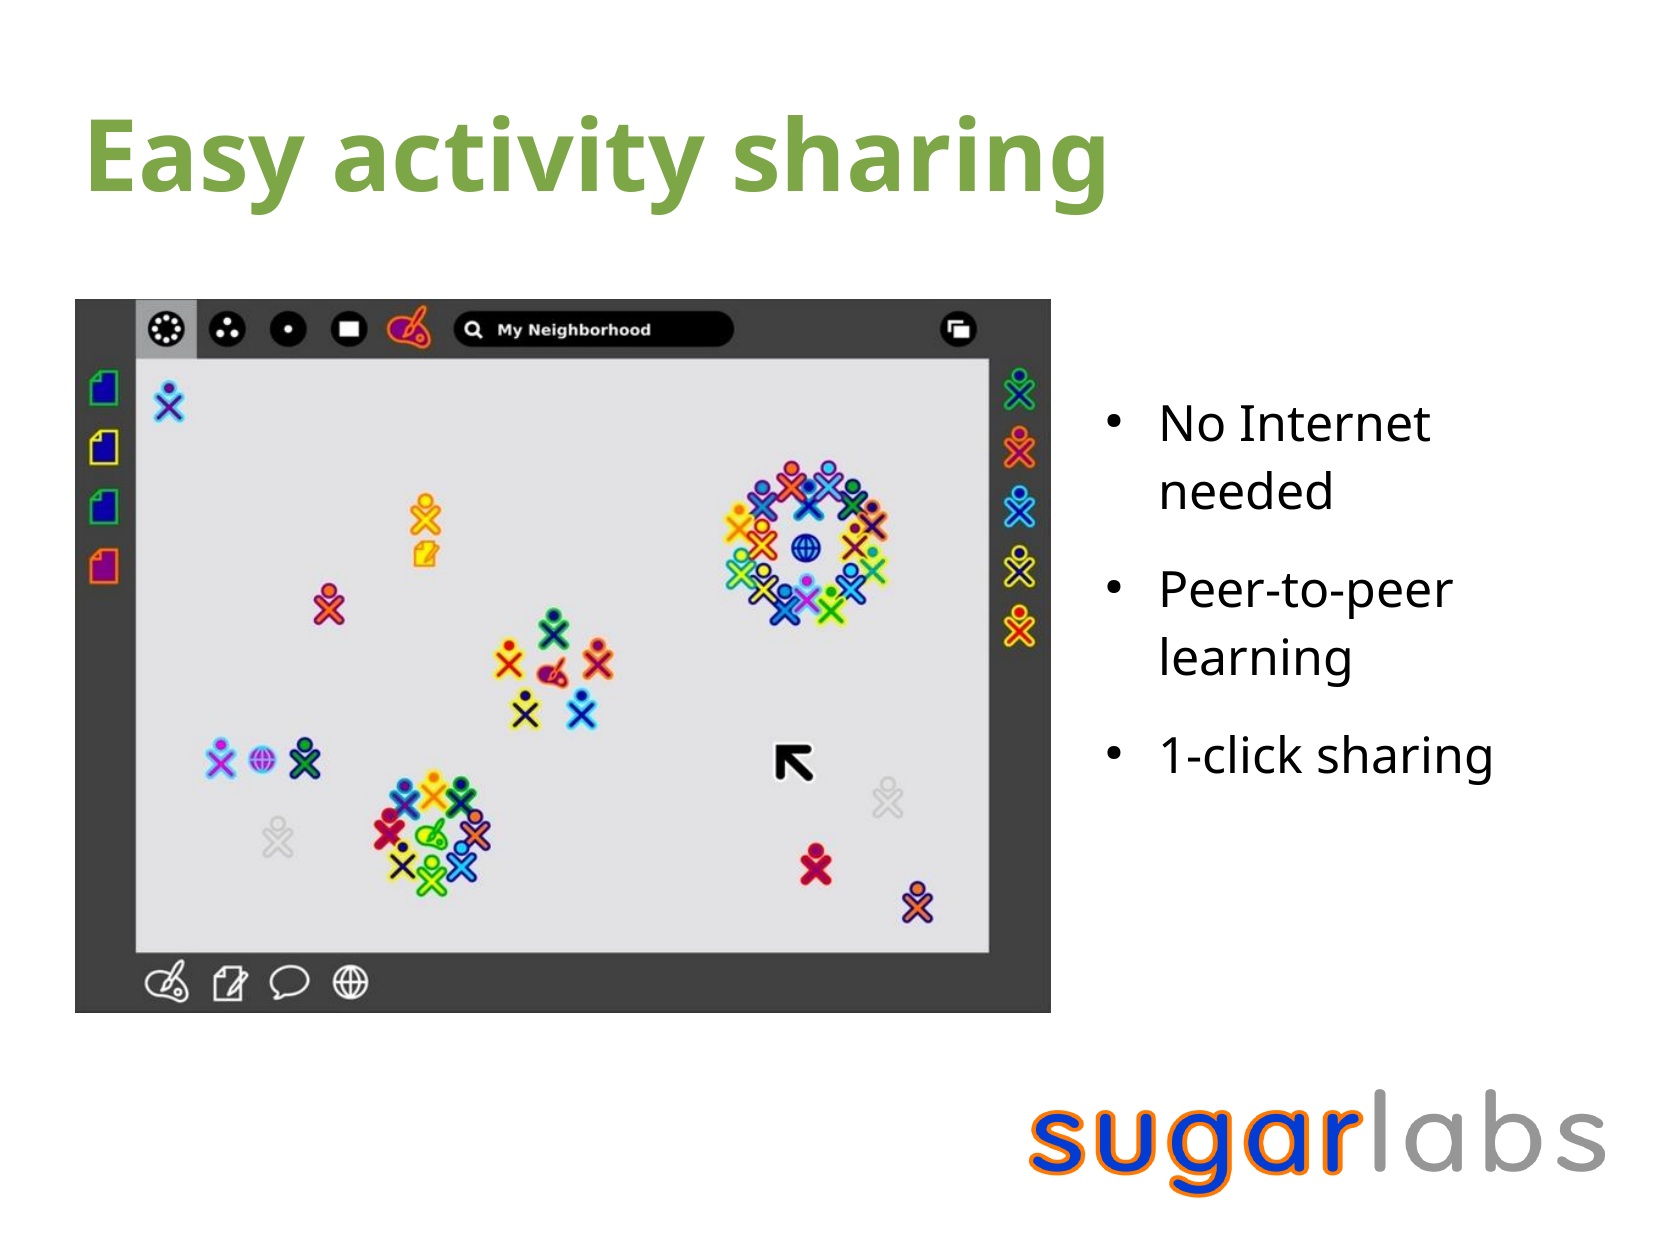

# Easy activity sharing
No Internet needed
Peer-to-peer learning
1-click sharing